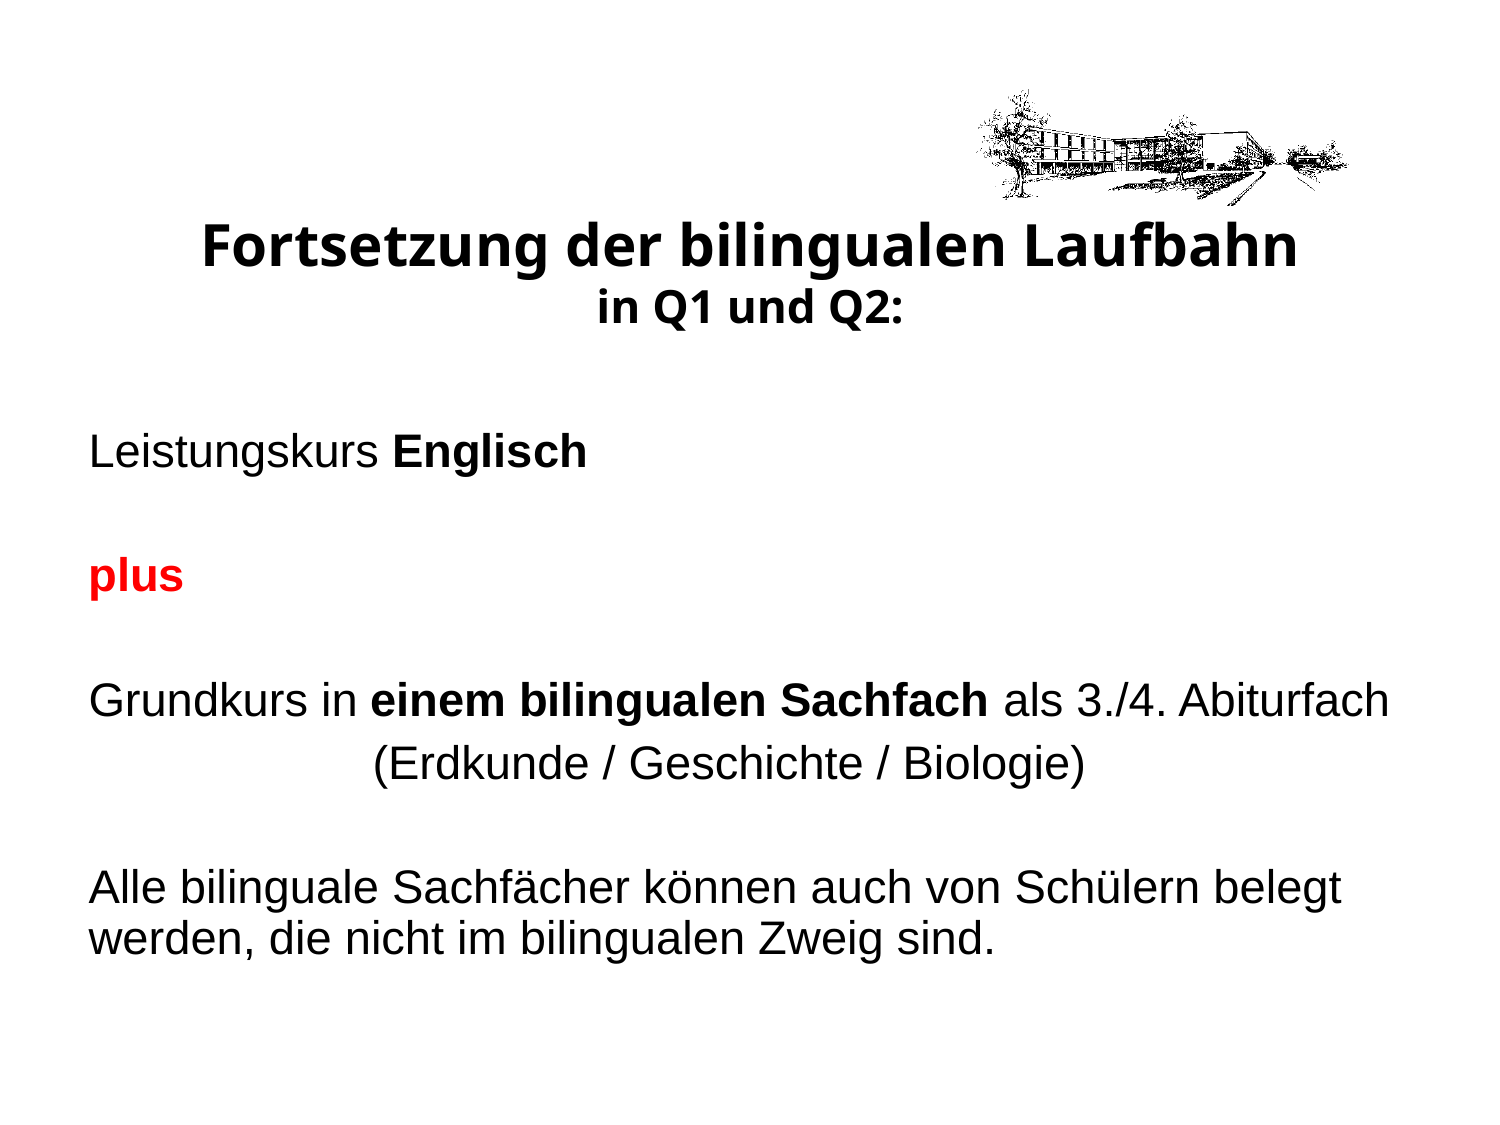

# Fortsetzung der bilingualen Laufbahn in Q1 und Q2:
Leistungskurs Englisch
plus
Grundkurs in		einem bilingualen Sachfach als 3./4. Abiturfach
				 (Erdkunde / Geschichte / Biologie)
Alle bilinguale Sachfächer können auch von Schülern belegt werden, die nicht im bilingualen Zweig sind.